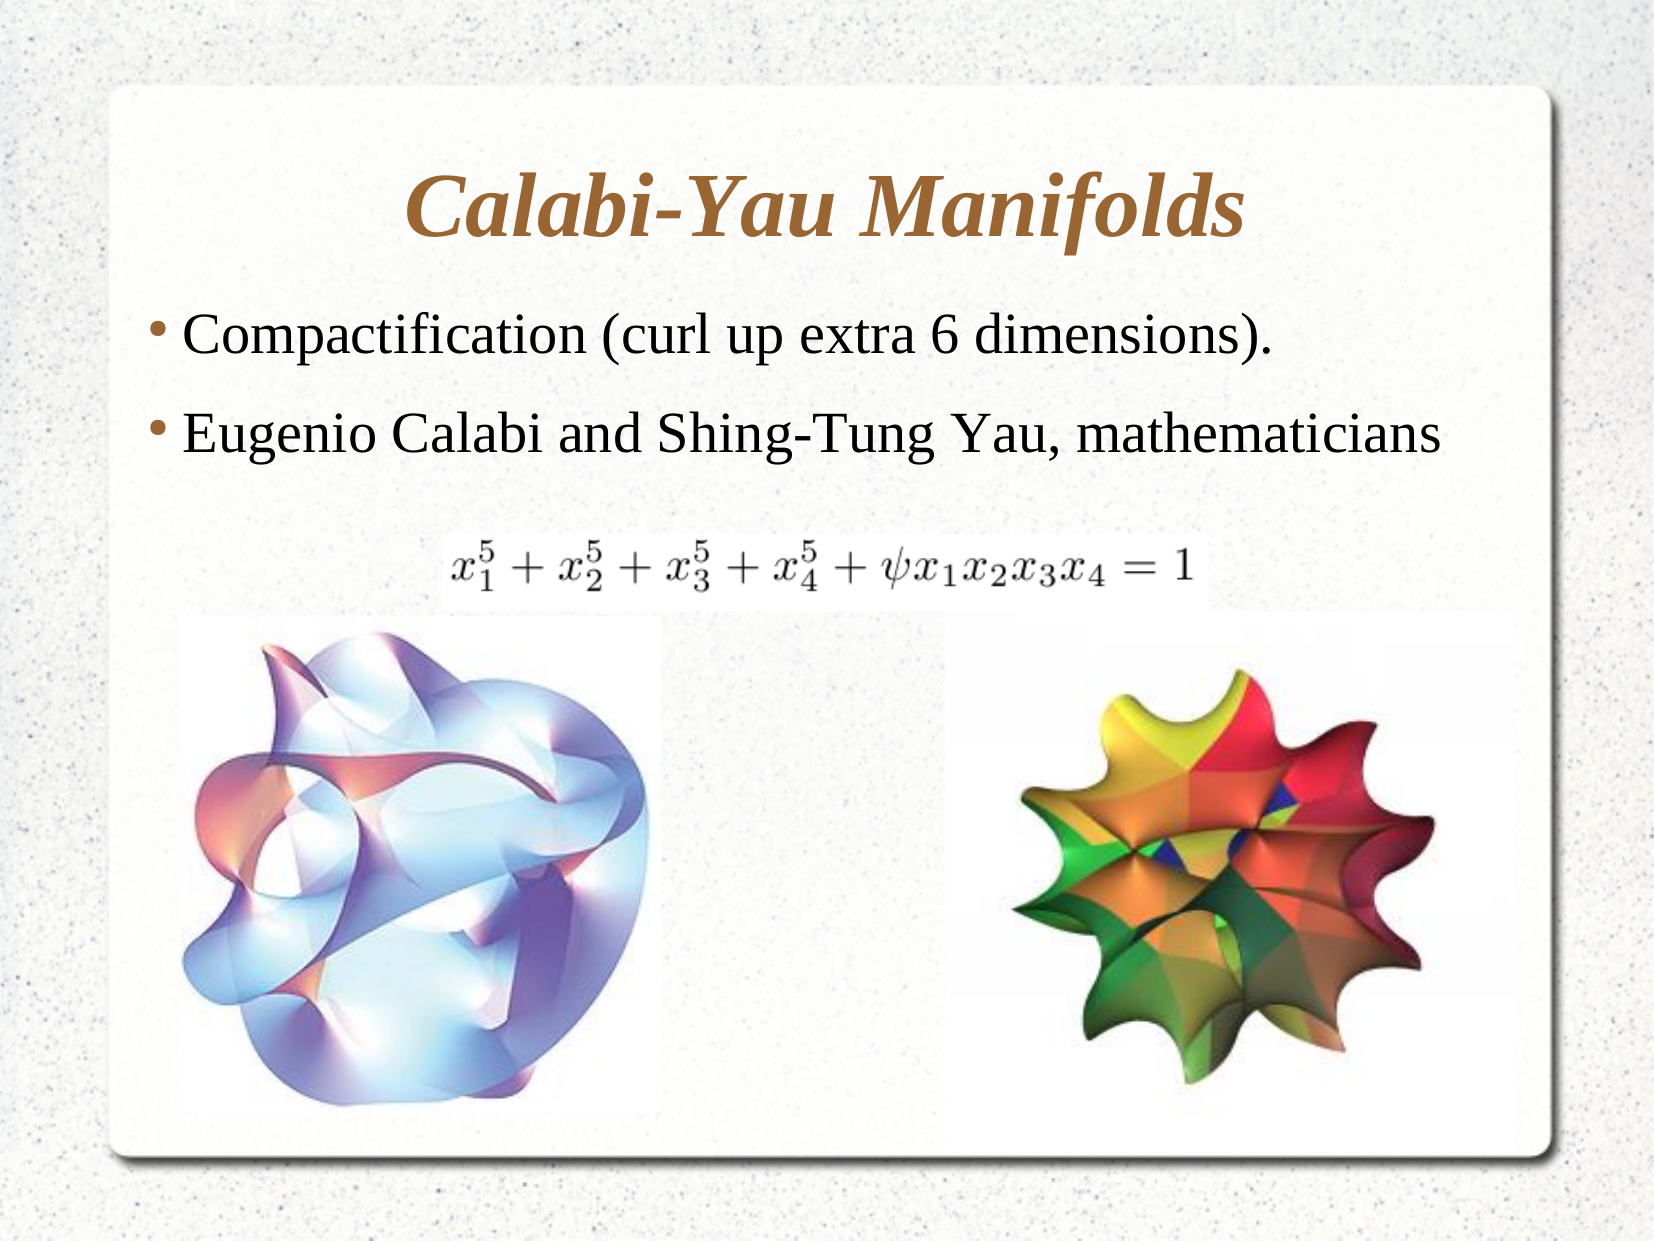

# Calabi-Yau Manifolds
 Compactification (curl up extra 6 dimensions).
 Eugenio Calabi and Shing-Tung Yau, mathematicians